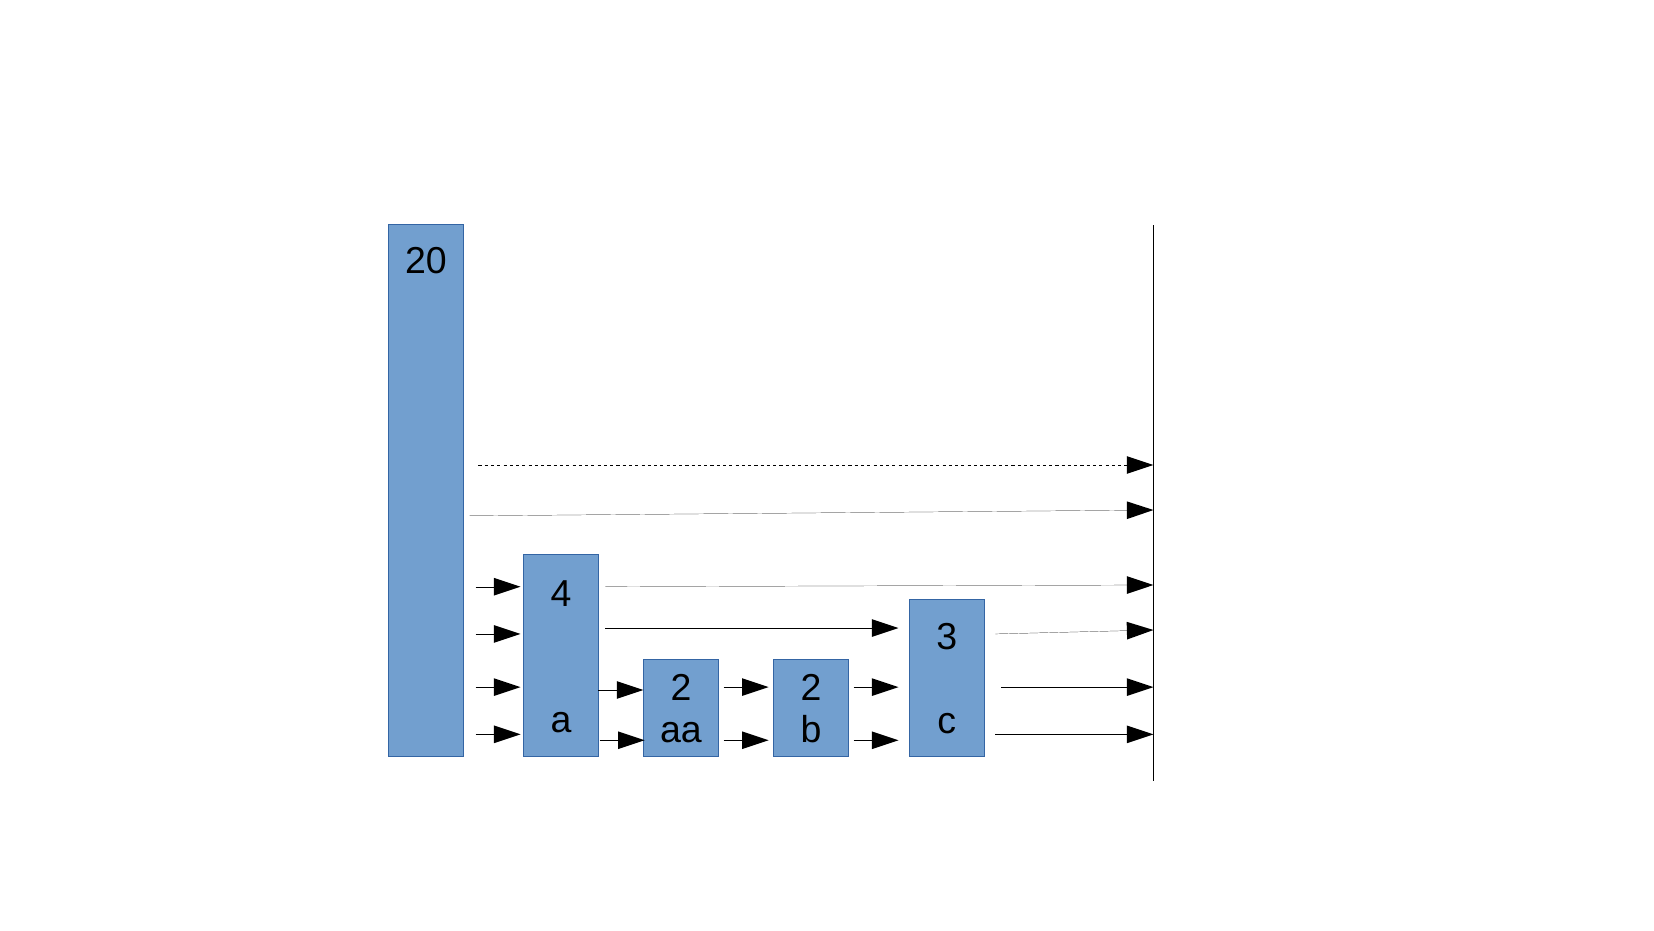

#
20
4
a
3
c
2
aa
2
b